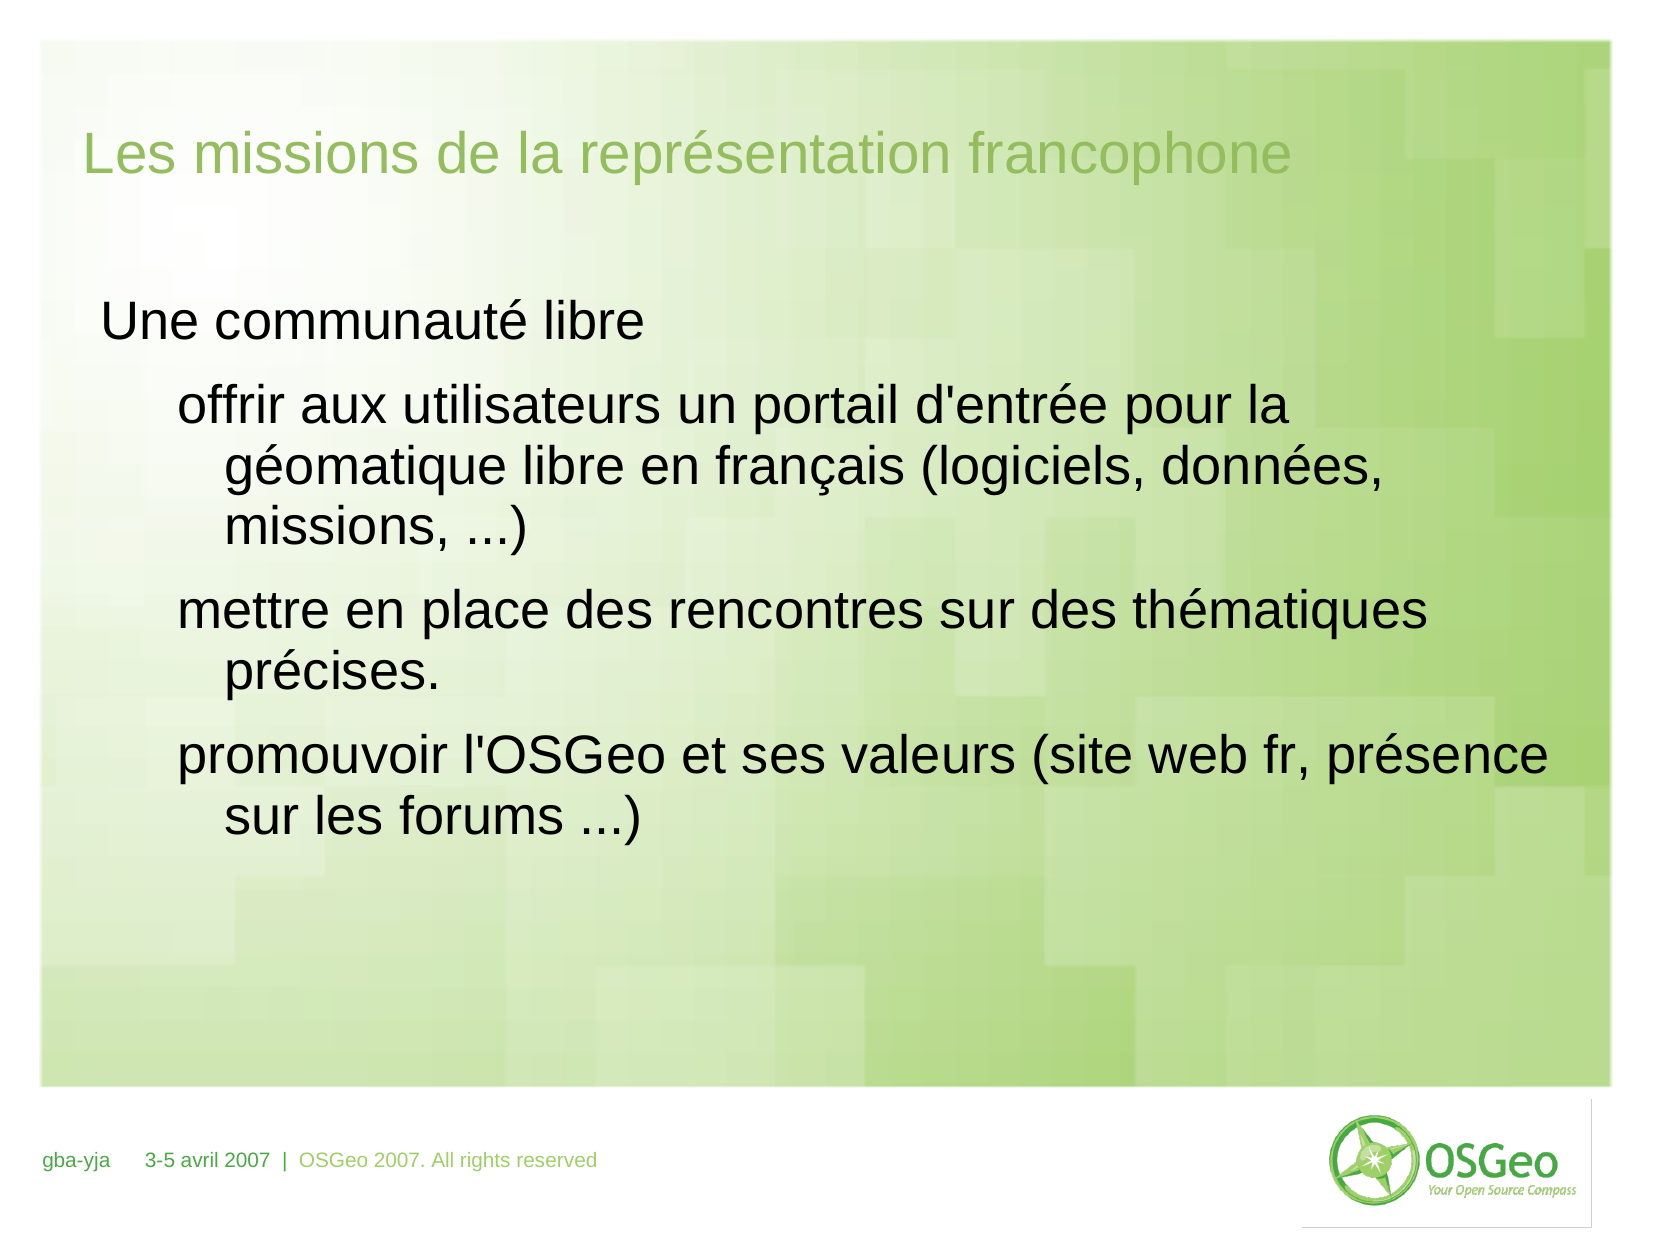

# Les missions de la représentation francophone
Une communauté libre
offrir aux utilisateurs un portail d'entrée pour la géomatique libre en français (logiciels, données, missions, ...)
mettre en place des rencontres sur des thématiques précises.
promouvoir l'OSGeo et ses valeurs (site web fr, présence sur les forums ...)